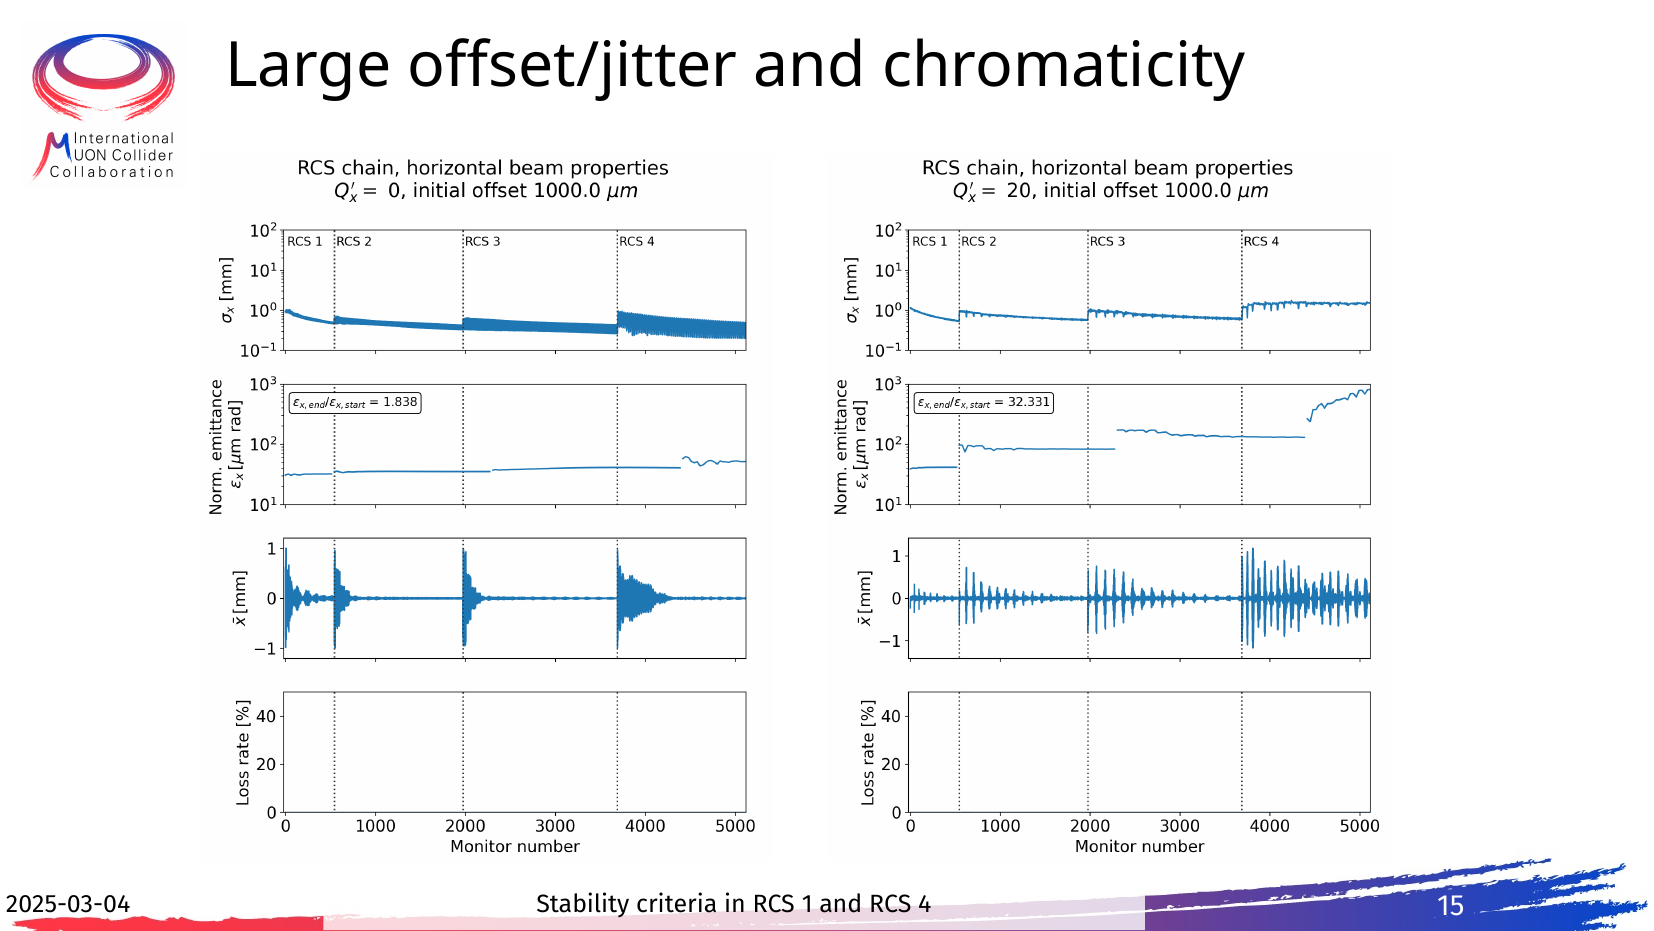

# Large offset/jitter and chromaticity
2025-03-04
Stability criteria in RCS 1 and RCS 4
15